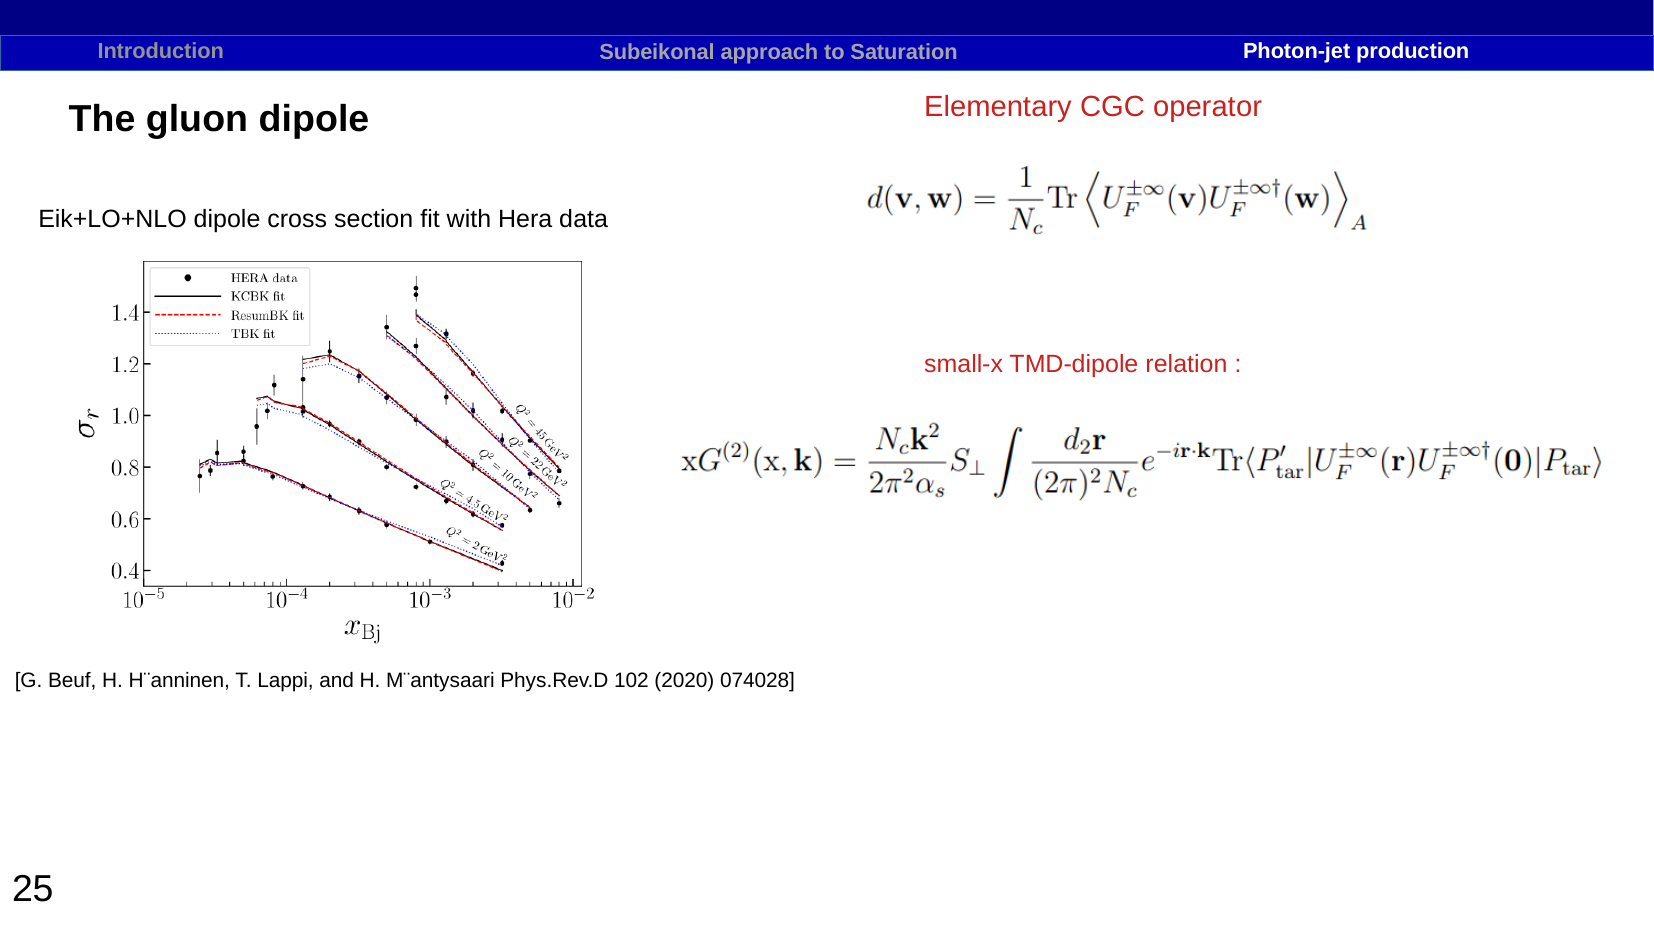

Introduction
Photon-jet production
Subeikonal approach to Saturation
Elementary CGC operator
The gluon dipole
Eik+LO+NLO dipole cross section fit with Hera data
small-x TMD-dipole relation :
[G. Beuf, H. H¨anninen, T. Lappi, and H. M¨antysaari Phys.Rev.D 102 (2020) 074028]